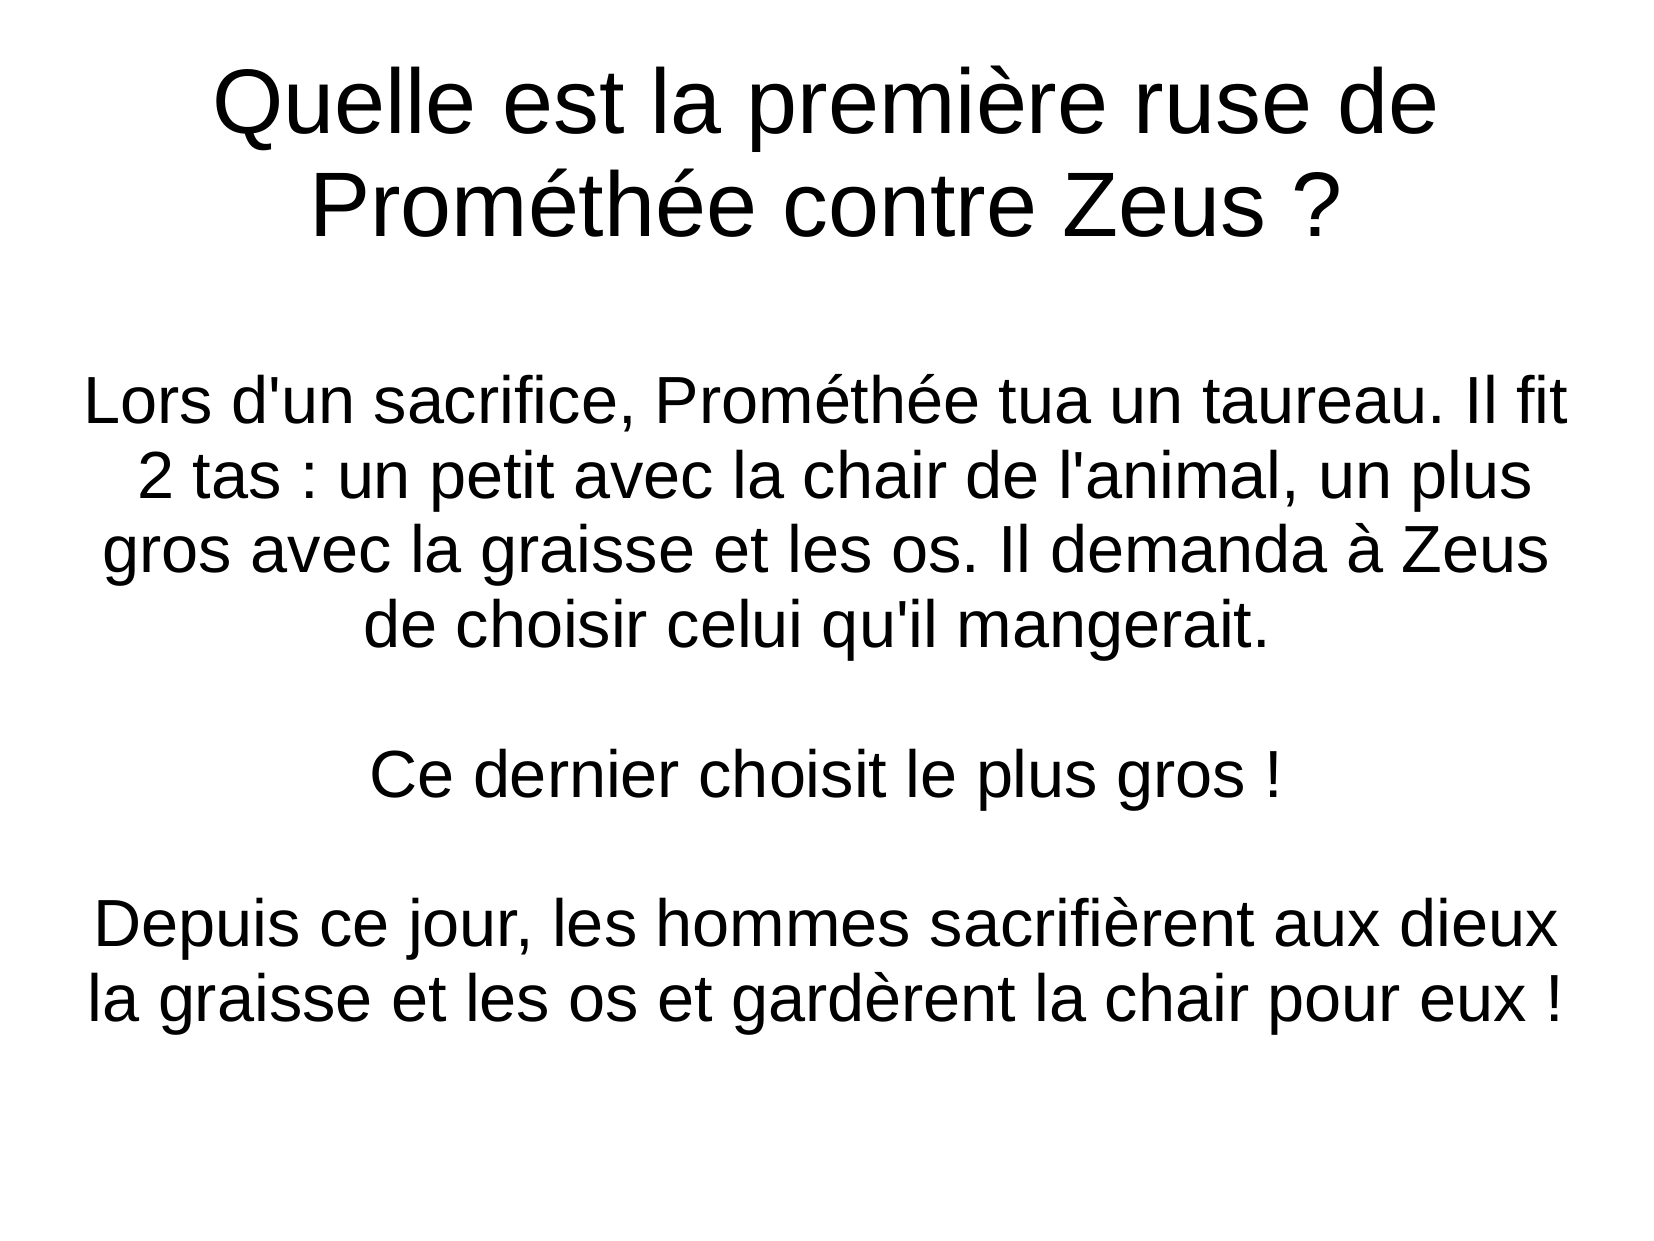

# Quelle est la première ruse de Prométhée contre Zeus ?
Lors d'un sacrifice, Prométhée tua un taureau. Il fit 2 tas : un petit avec la chair de l'animal, un plus gros avec la graisse et les os. Il demanda à Zeus de choisir celui qu'il mangerait.
Ce dernier choisit le plus gros !
Depuis ce jour, les hommes sacrifièrent aux dieux la graisse et les os et gardèrent la chair pour eux !